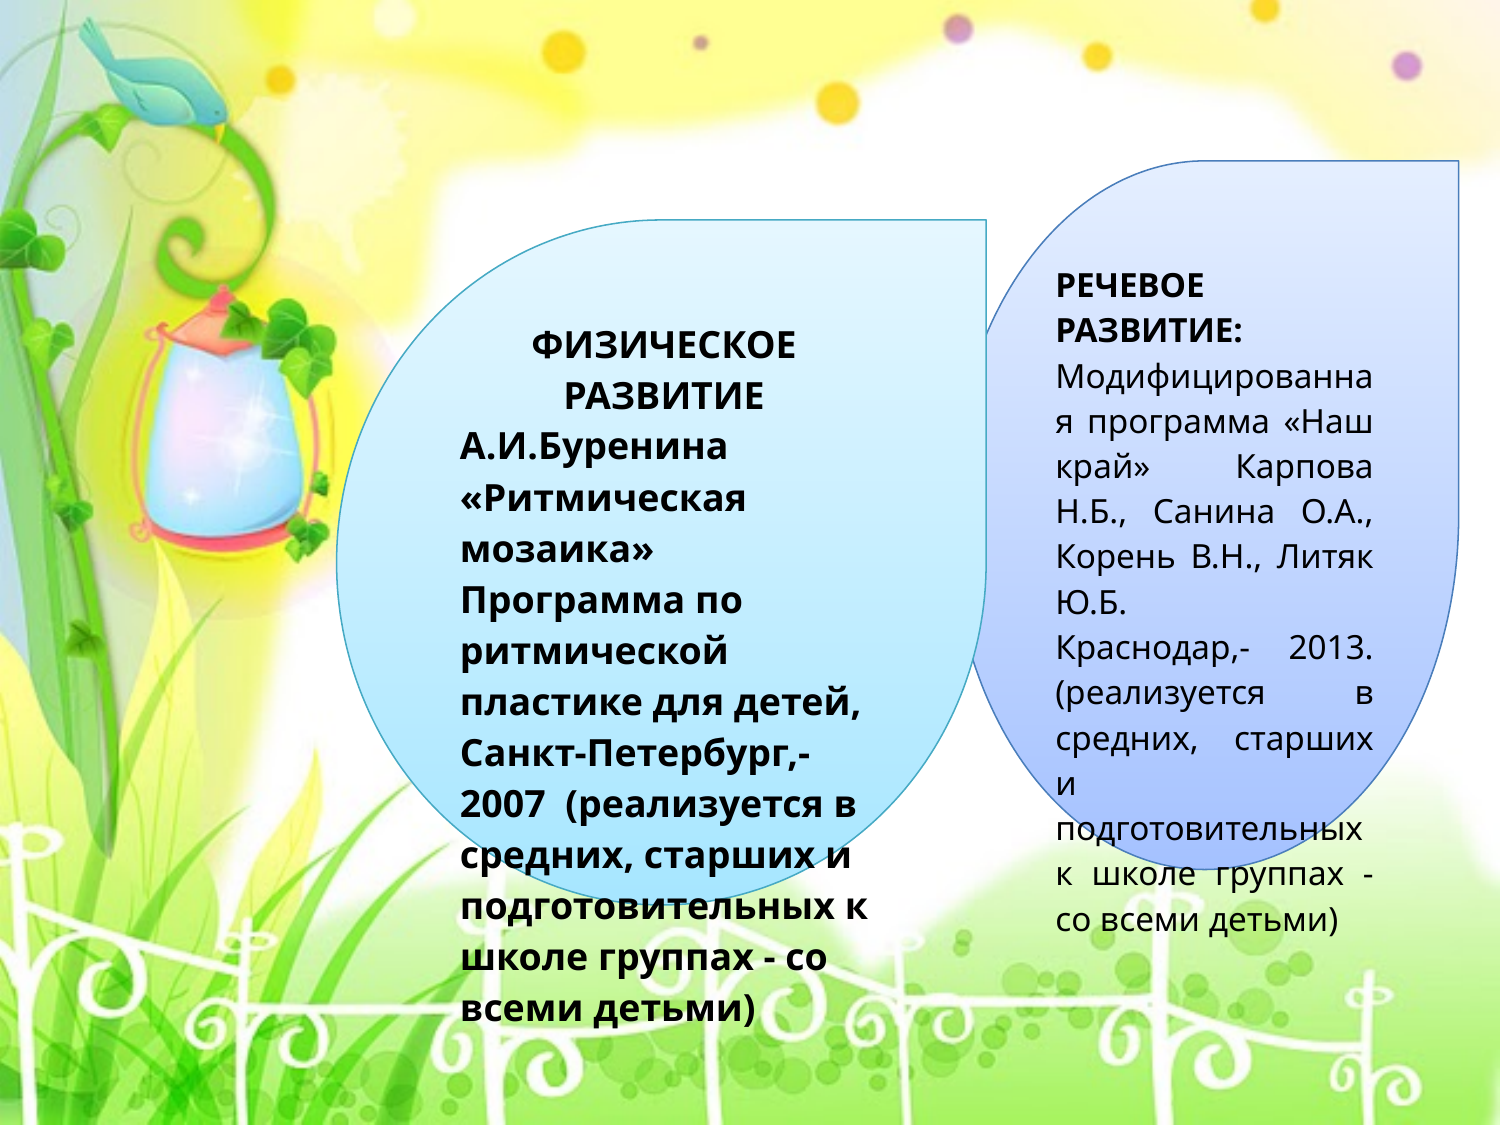

РЕЧЕВОЕ РАЗВИТИЕ:
Модифицированная программа «Наш край» Карпова Н.Б., Санина О.А., Корень В.Н., Литяк Ю.Б.
Краснодар,- 2013. (реализуется в средних, старших и подготовительных к школе группах - со всеми детьми)
ФИЗИЧЕСКОЕ РАЗВИТИЕ
А.И.Буренина «Ритмическая мозаика» Программа по ритмической пластике для детей, Санкт-Петербург,- 2007 (реализуется в средних, старших и подготовительных к школе группах - со всеми детьми)